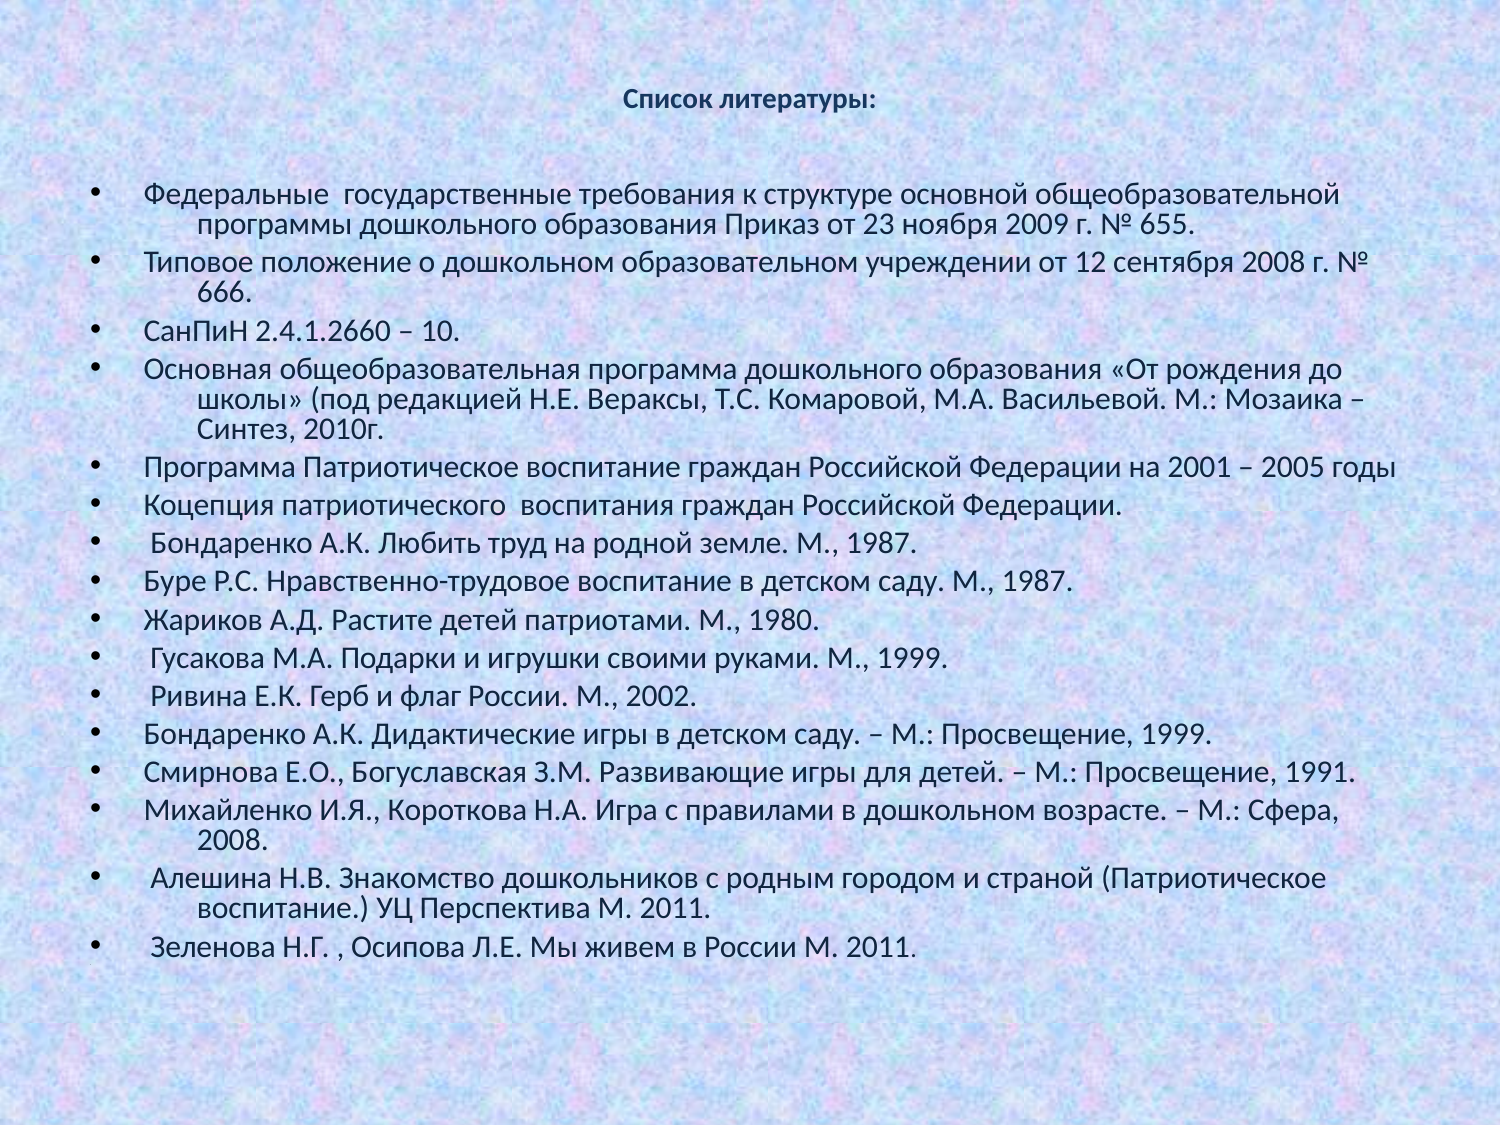

# Список литературы:
Федеральные  государственные требования к структуре основной общеобразовательной программы дошкольного образования Приказ от 23 ноября 2009 г. № 655.
Типовое положение о дошкольном образовательном учреждении от 12 сентября 2008 г. № 666.
СанПиН 2.4.1.2660 – 10.
Основная общеобразовательная программа дошкольного образования «От рождения до школы» (под редакцией Н.Е. Вераксы, Т.С. Комаровой, М.А. Васильевой. М.: Мозаика – Синтез, 2010г.
Программа Патриотическое воспитание граждан Российской Федерации на 2001 – 2005 годы
Коцепция патриотического  воспитания граждан Российской Федерации.
 Бондаренко А.К. Любить труд на родной земле. М., 1987.
Буре Р.С. Нравственно-трудовое воспитание в детском саду. М., 1987.
Жариков А.Д. Растите детей патриотами. М., 1980.
 Гусакова М.А. Подарки и игрушки своими руками. М., 1999.
 Ривина Е.К. Герб и флаг России. М., 2002.
Бондаренко А.К. Дидактические игры в детском саду. – М.: Просвещение, 1999.
Смирнова Е.О., Богуславская З.М. Развивающие игры для детей. – М.: Просвещение, 1991.
Михайленко И.Я., Короткова Н.А. Игра с правилами в дошкольном возрасте. – М.: Сфера, 2008.
 Алешина Н.В. Знакомство дошкольников с родным городом и страной (Патриотическое воспитание.) УЦ Перспектива М. 2011.
 Зеленова Н.Г. , Осипова Л.Е. Мы живем в России М. 2011.